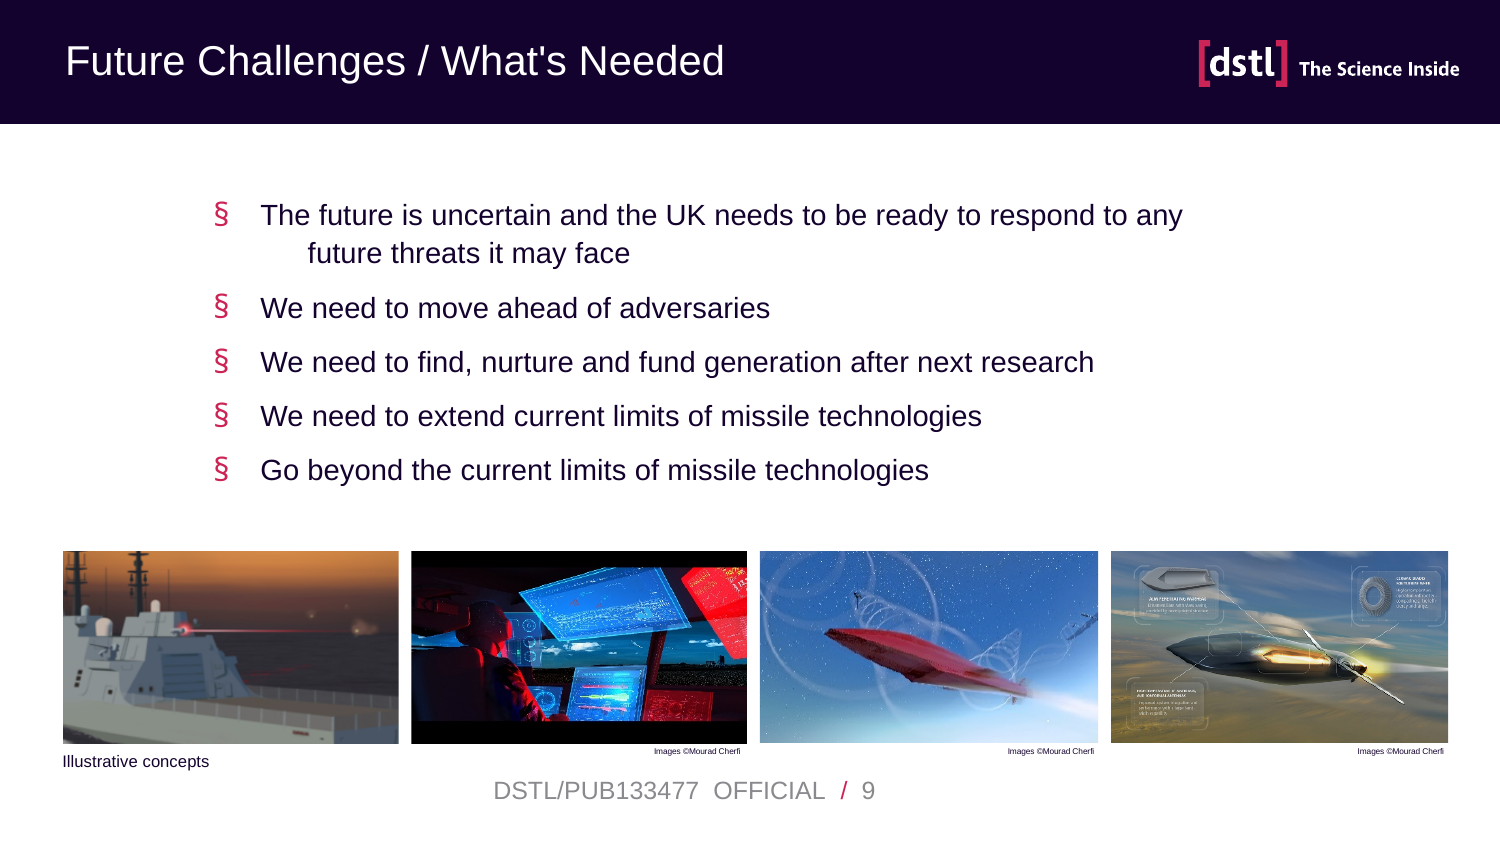

Future Challenges / What's Needed
Illustrative concepts
# The future is uncertain and the UK needs to be ready to respond to any future threats it may face
We need to move ahead of adversaries
We need to find, nurture and fund generation after next research
We need to extend current limits of missile technologies
Go beyond the current limits of missile technologies
Images ©Mourad Cherfi
Images ©Mourad Cherfi
Images ©Mourad Cherfi
Illustrative concepts
DSTL/PUB133477 OFFICIAL /